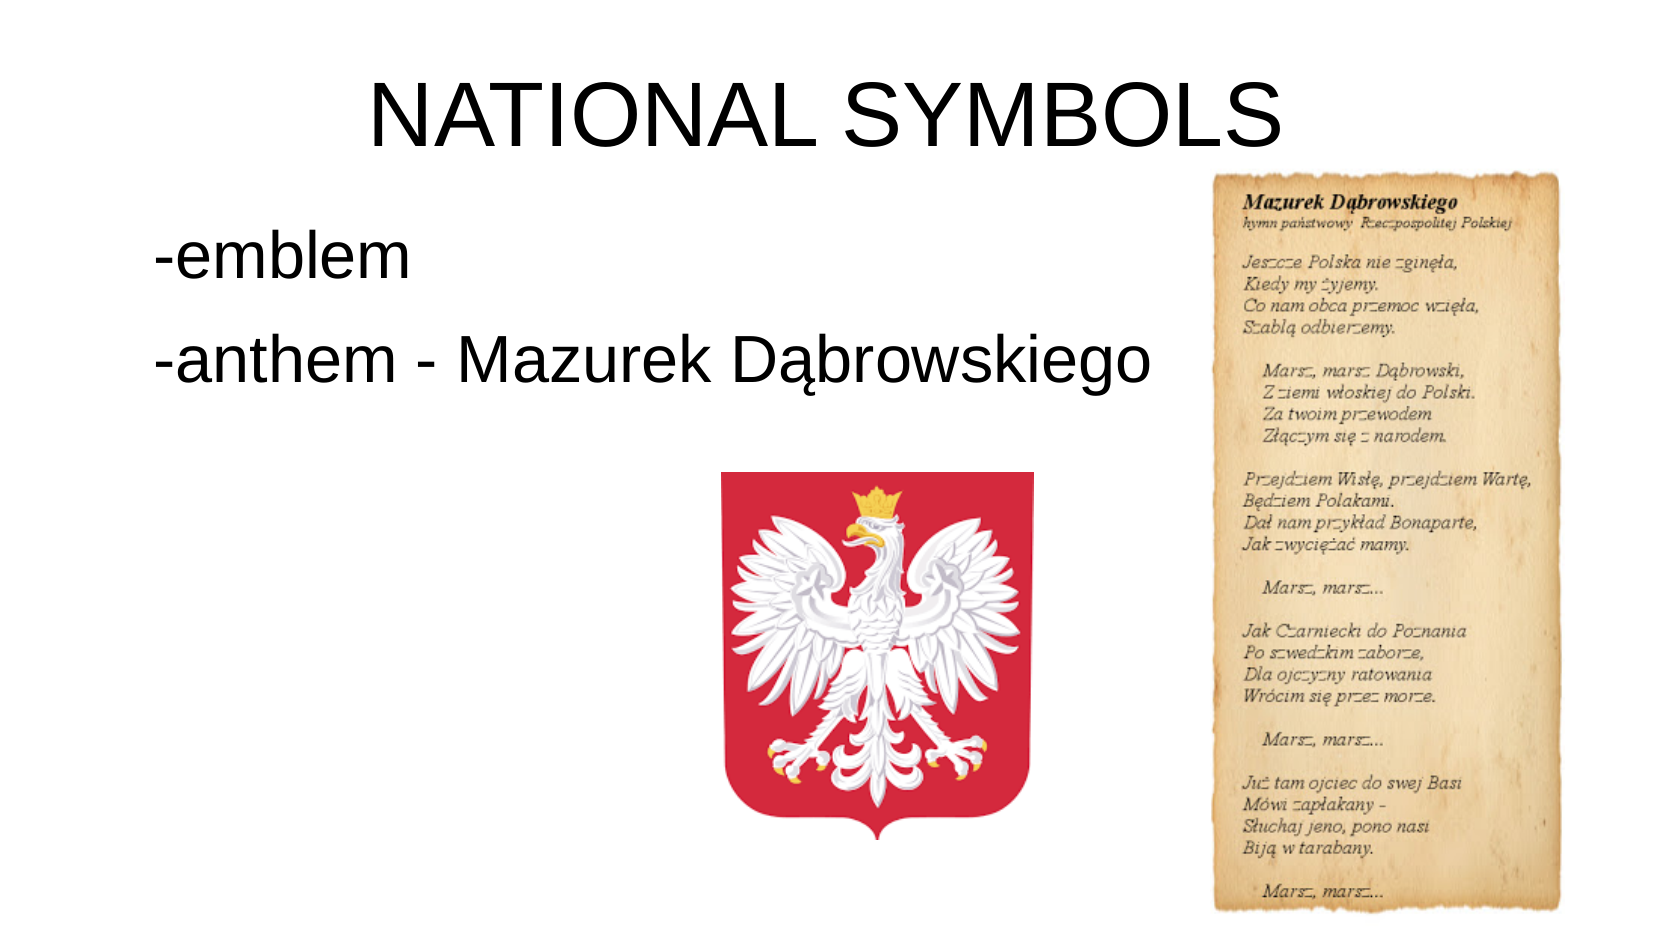

# NATIONAL SYMBOLS
-emblem
-anthem - Mazurek Dąbrowskiego